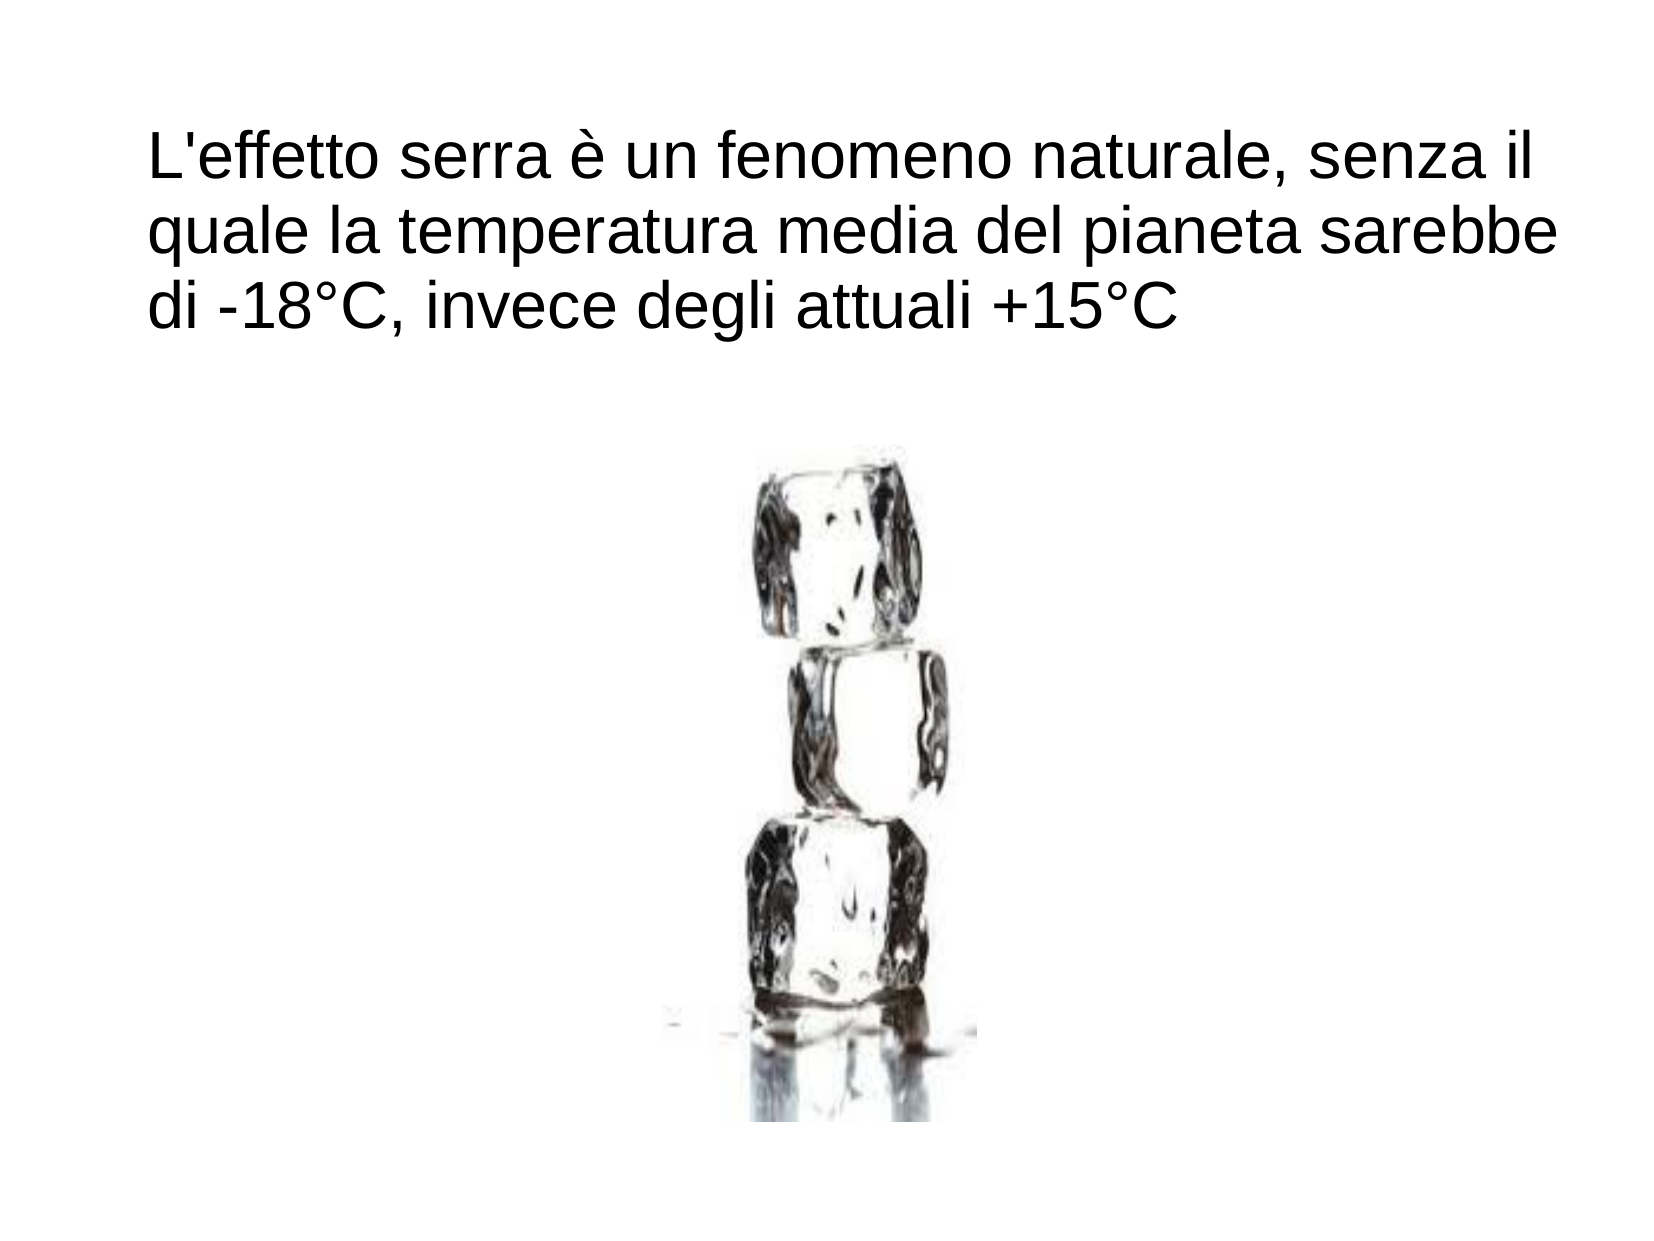

# L'effetto serra è un fenomeno naturale, senza il quale la temperatura media del pianeta sarebbe di -18°C, invece degli attuali +15°C